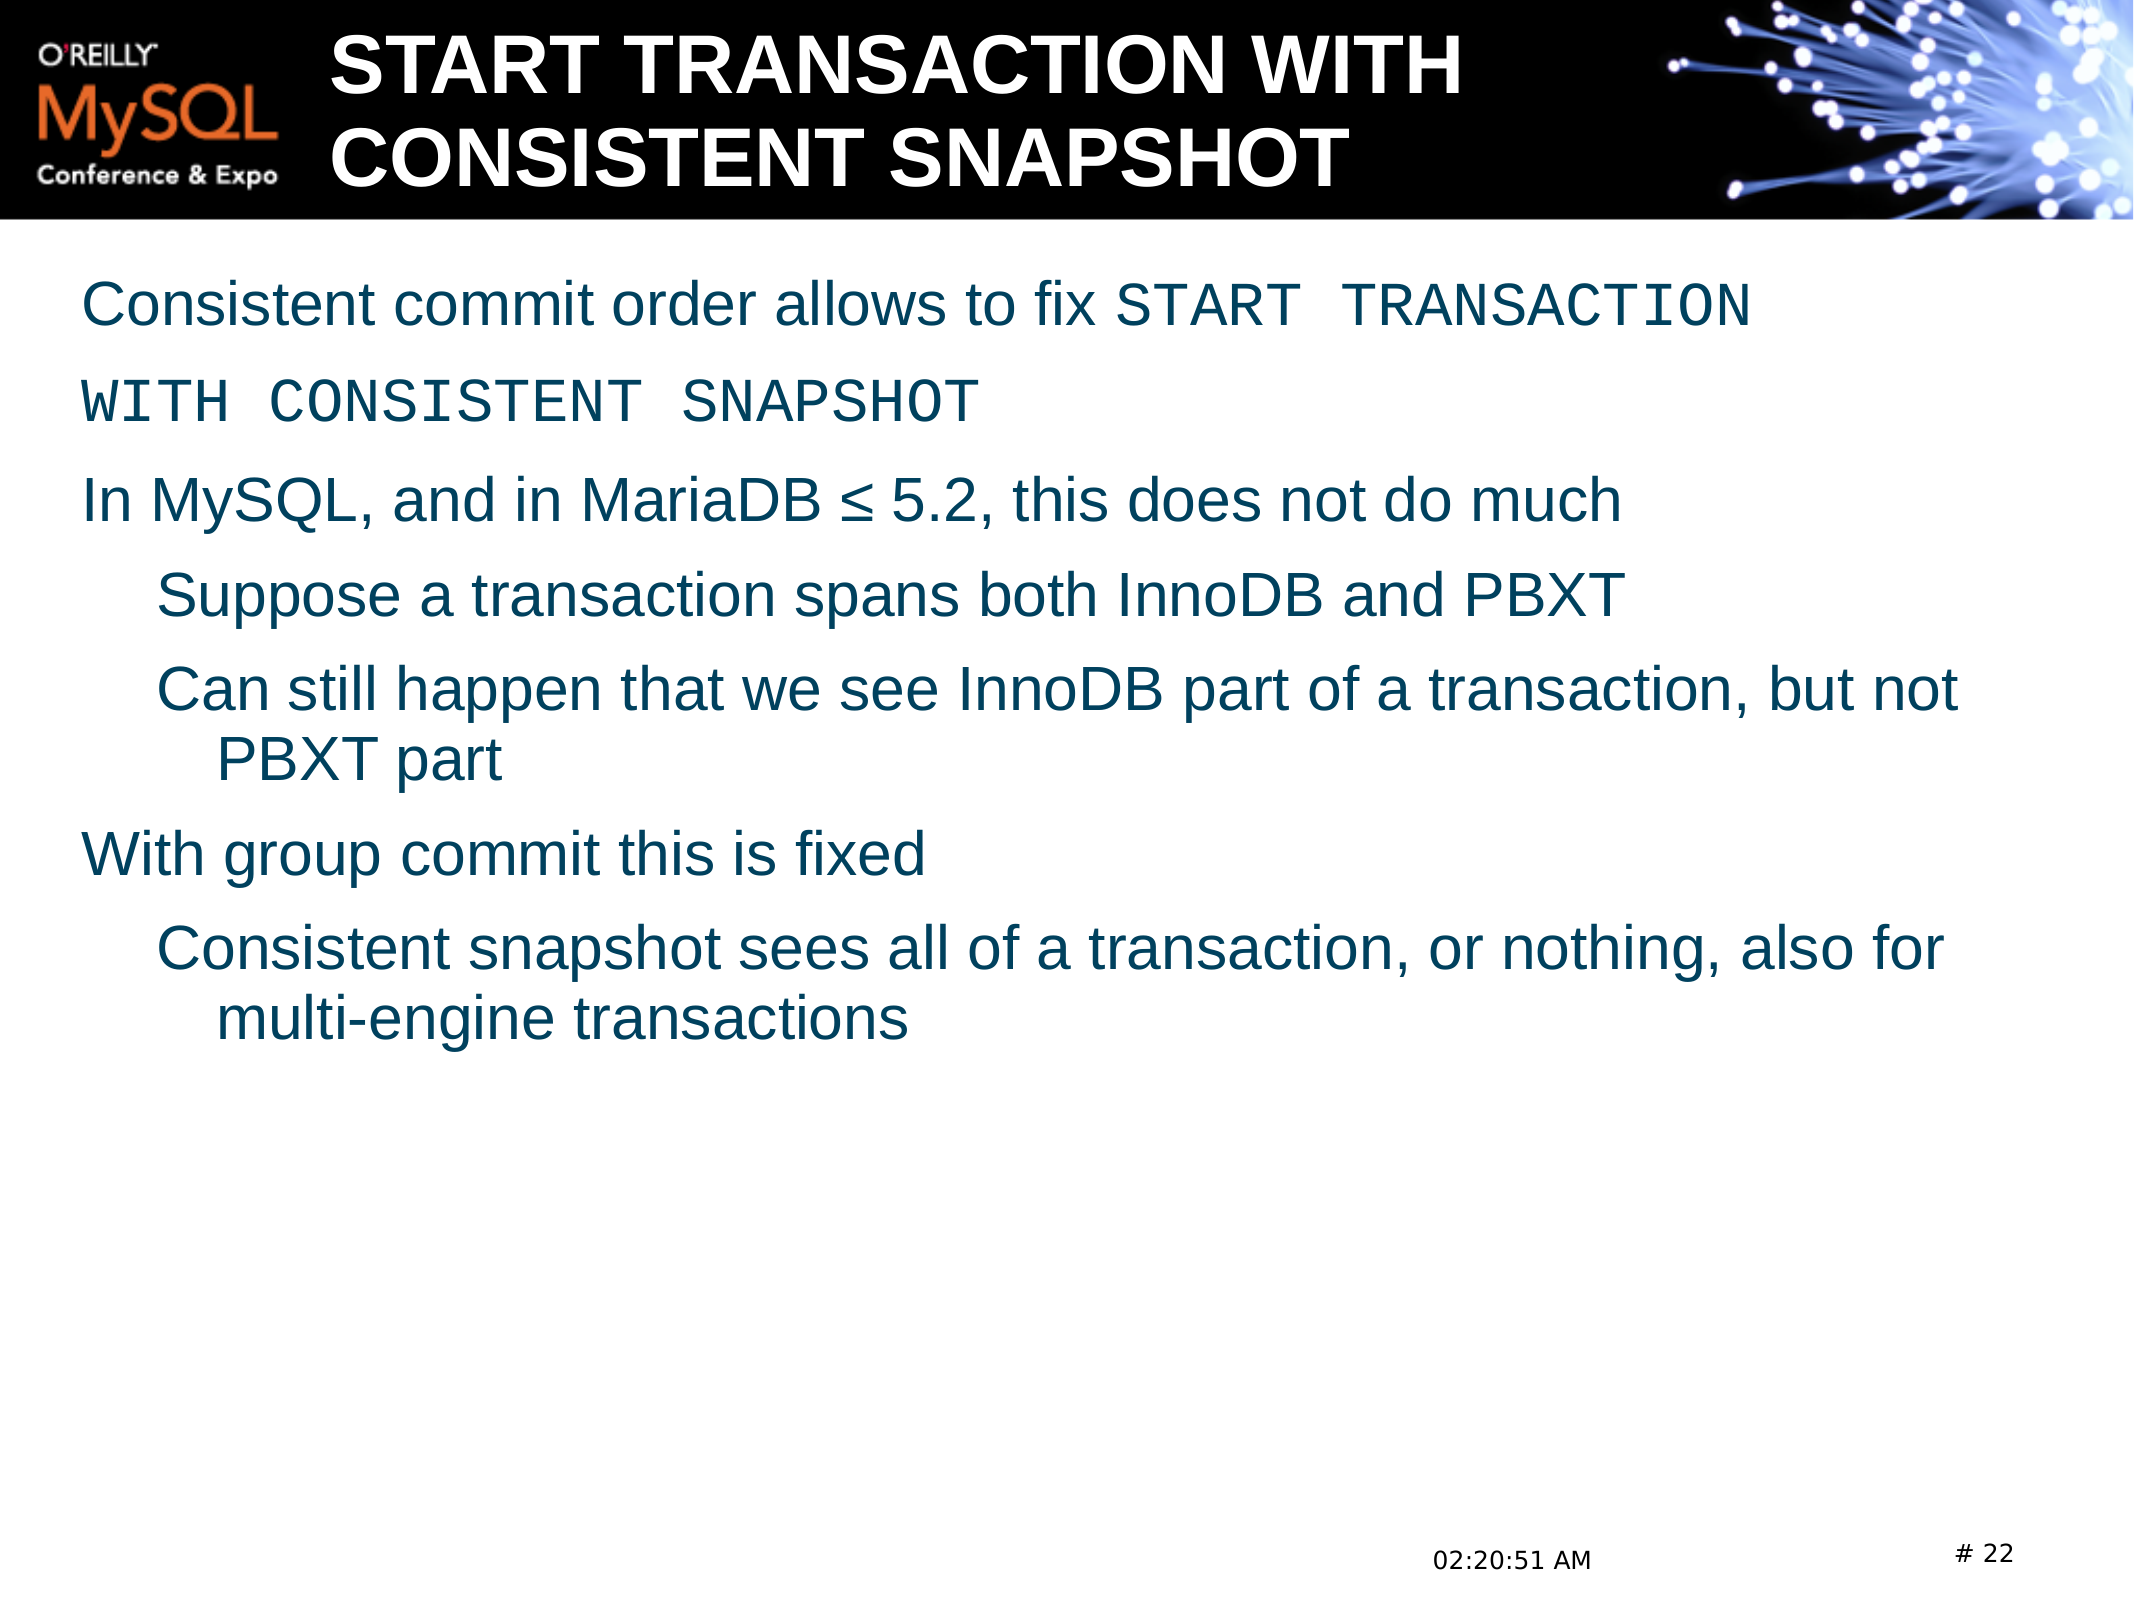

# START TRANSACTION WITH CONSISTENT SNAPSHOT
Consistent commit order allows to fix START TRANSACTION
WITH CONSISTENT SNAPSHOT
In MySQL, and in MariaDB ≤ 5.2, this does not do much
Suppose a transaction spans both InnoDB and PBXT
Can still happen that we see InnoDB part of a transaction, but not PBXT part
With group commit this is fixed
Consistent snapshot sees all of a transaction, or nothing, also for multi-engine transactions